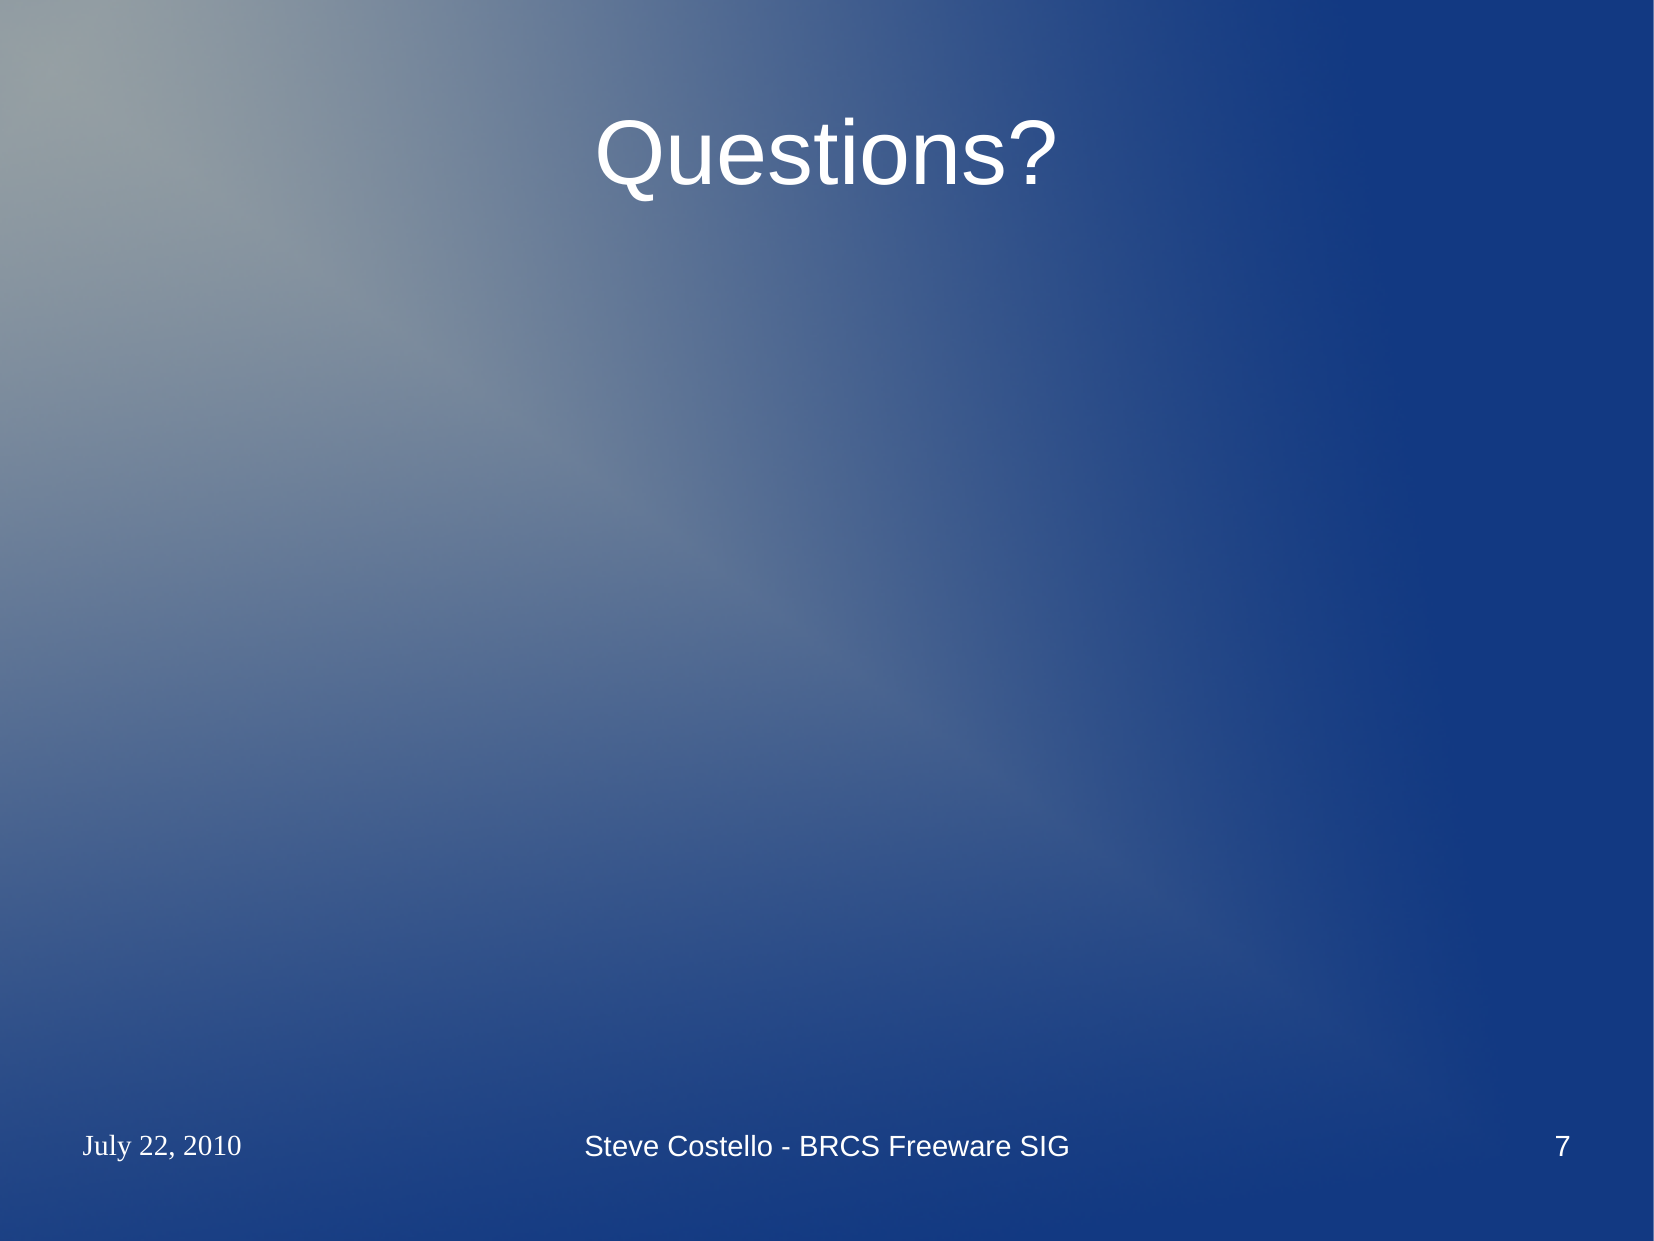

# Questions?
July 22, 2010
Steve Costello - BRCS Freeware SIG
7